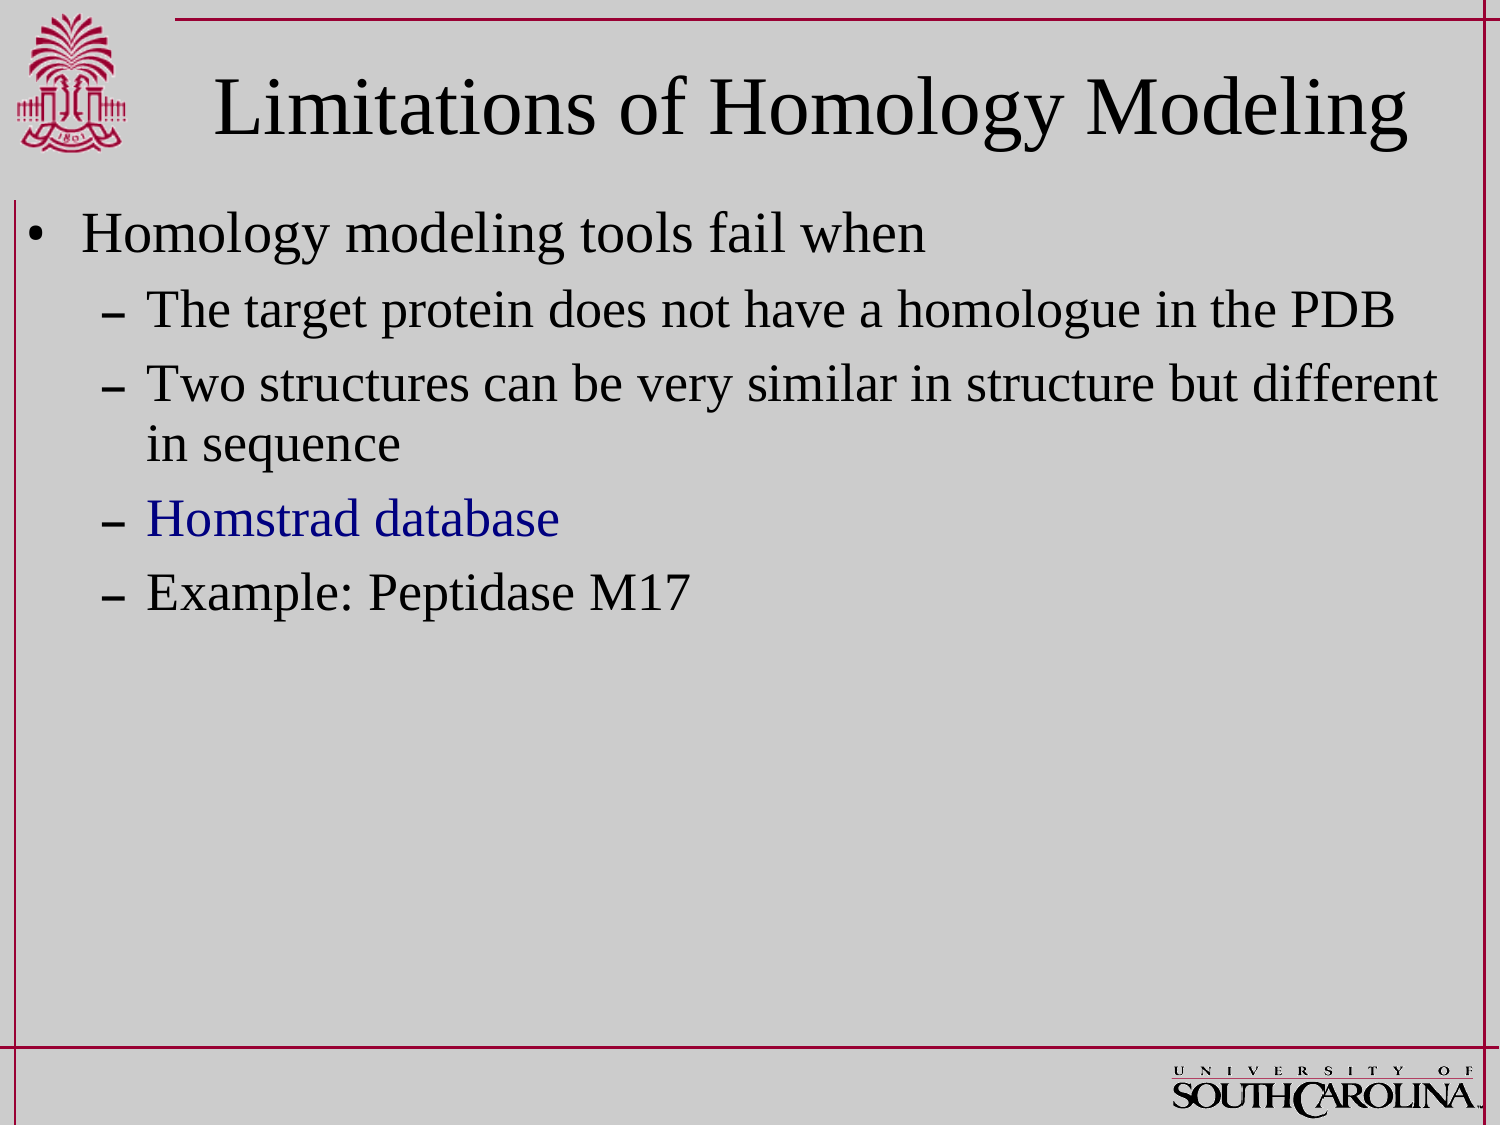

# Limitations of Homology Modeling
Homology modeling tools fail when
The target protein does not have a homologue in the PDB
Two structures can be very similar in structure but different in sequence
Homstrad database
Example: Peptidase M17